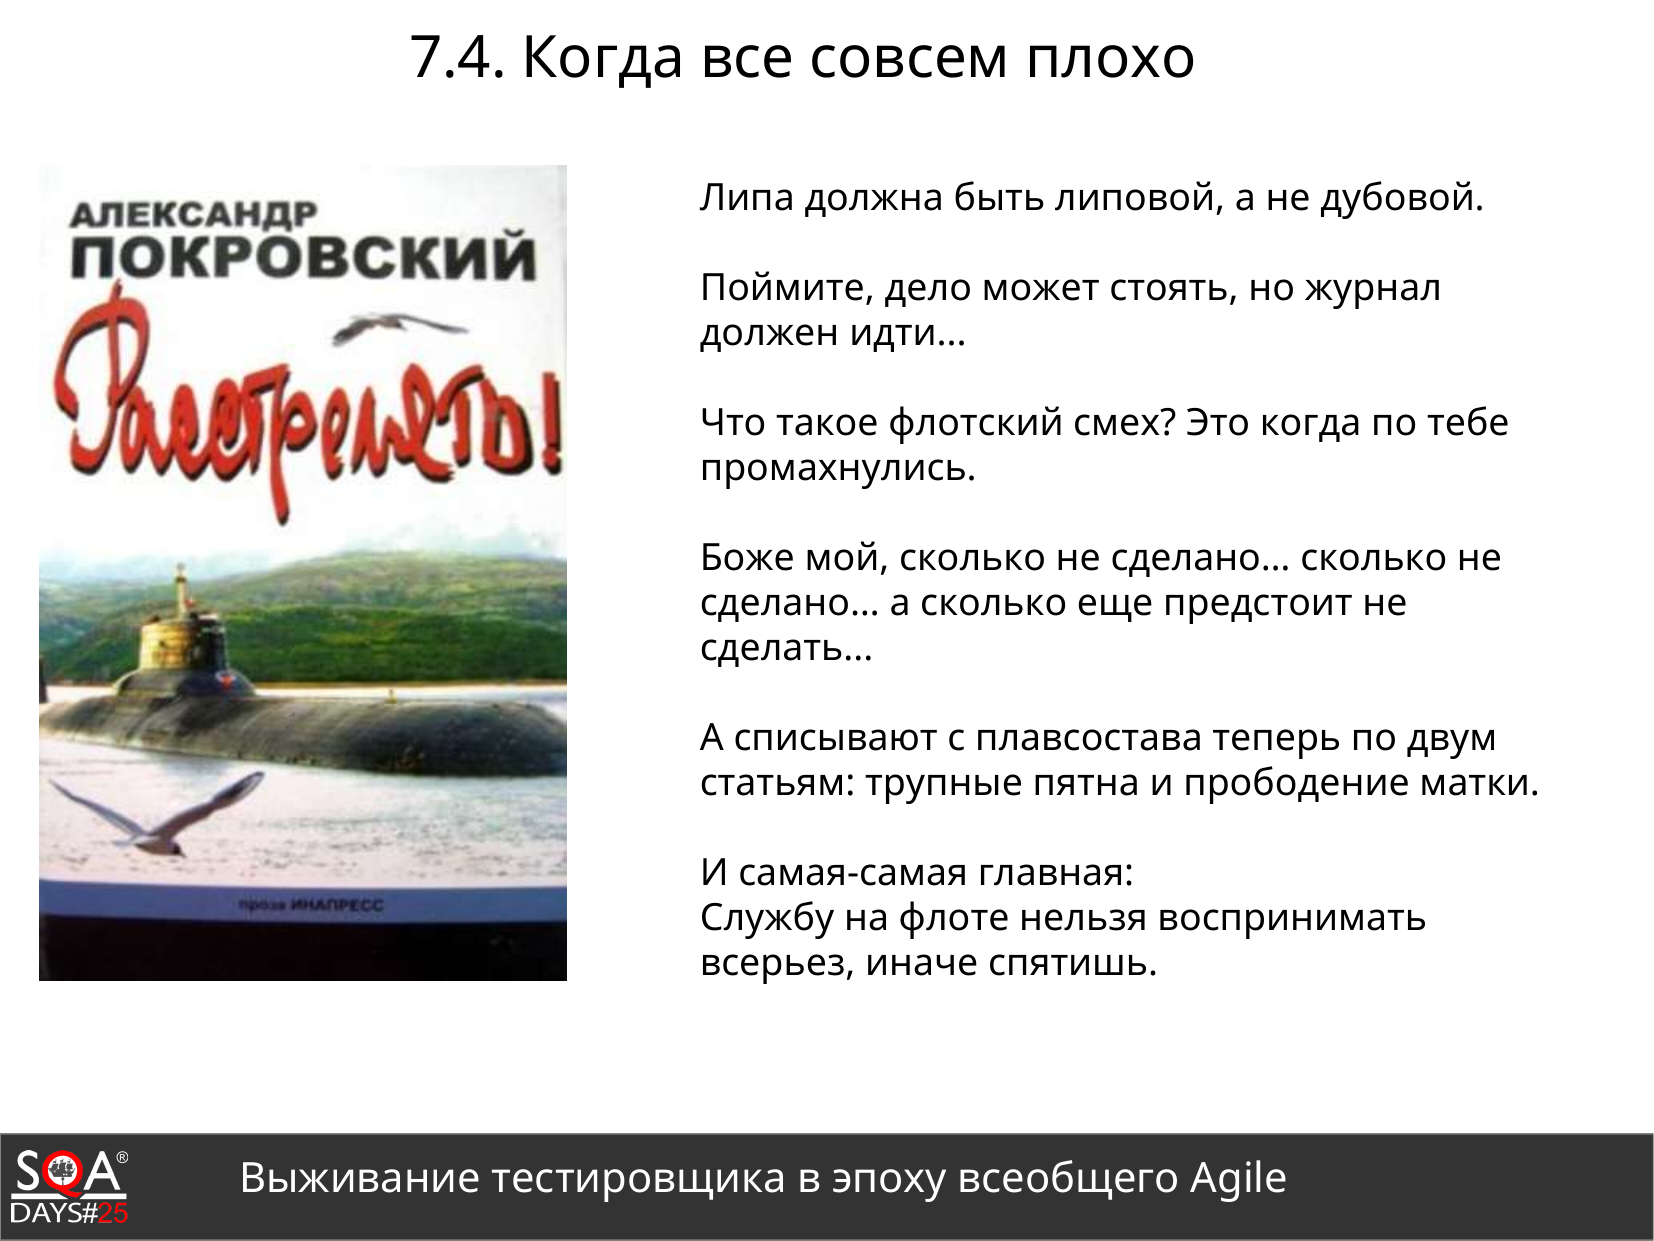

7.4. Когда все совсем плохо
Липа должна быть липовой, а не дубовой.
Поймите, дело может стоять, но журнал должен идти...
Что такое флотский смех? Это когда по тебе промахнулись.
Боже мой, сколько не сделано… сколько не сделано… а сколько еще предстоит не сделать...
А списывают с плавсостава теперь по двум статьям: трупные пятна и прободение матки.
И самая-самая главная:
Службу на флоте нельзя воспринимать всерьез, иначе спятишь.
Выживание тестировщика в эпоху всеобщего Agile